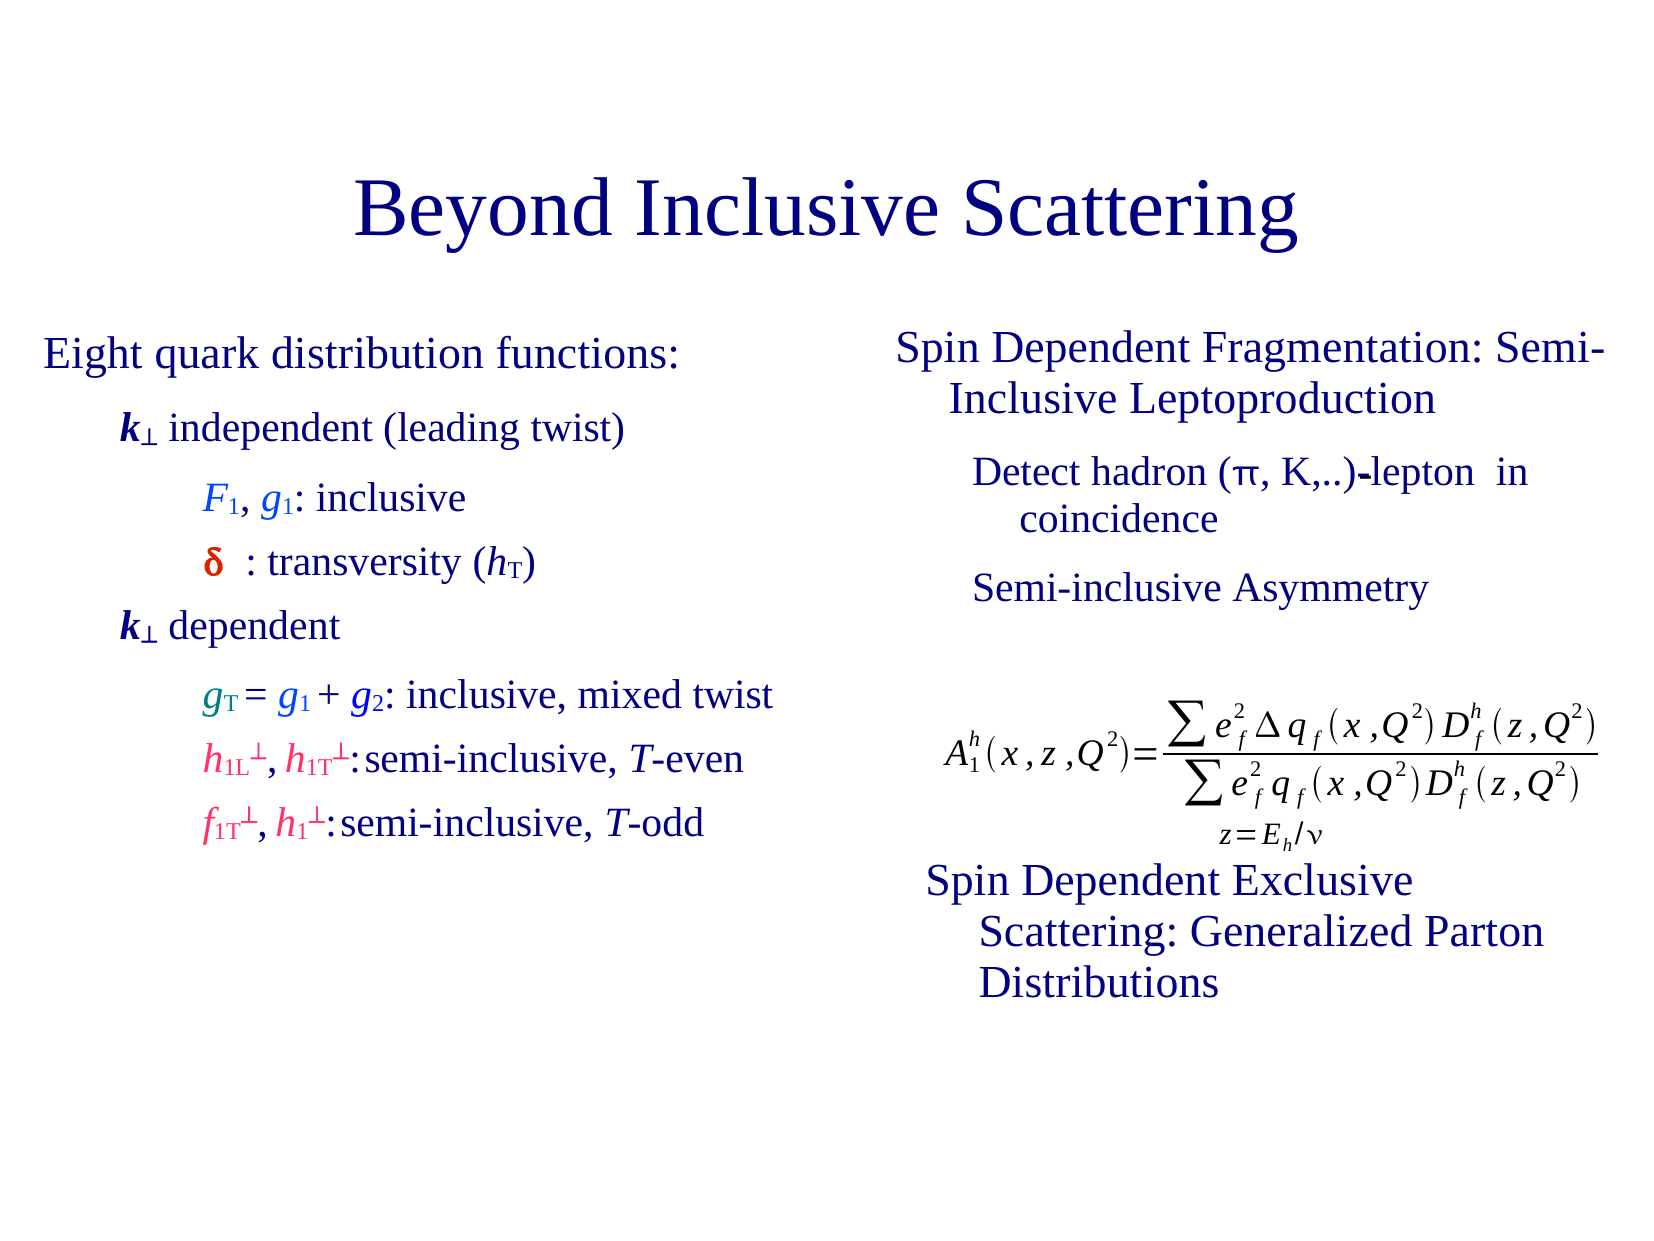

# Beyond Inclusive Scattering
Spin Dependent Fragmentation: Semi-Inclusive Leptoproduction
Detect hadron (, K,..)-lepton in coincidence
Semi-inclusive Asymmetry
Eight quark distribution functions:
k⊥ independent (leading twist)
F1, g1: inclusive
 : transversity (hT)
k⊥ dependent
gT = g1 + g2: inclusive, mixed twist
h1L⊥, h1T⊥: semi-inclusive, T-even
f1T⊥, h1⊥: semi-inclusive, T-odd
Spin Dependent Exclusive Scattering: Generalized Parton Distributions